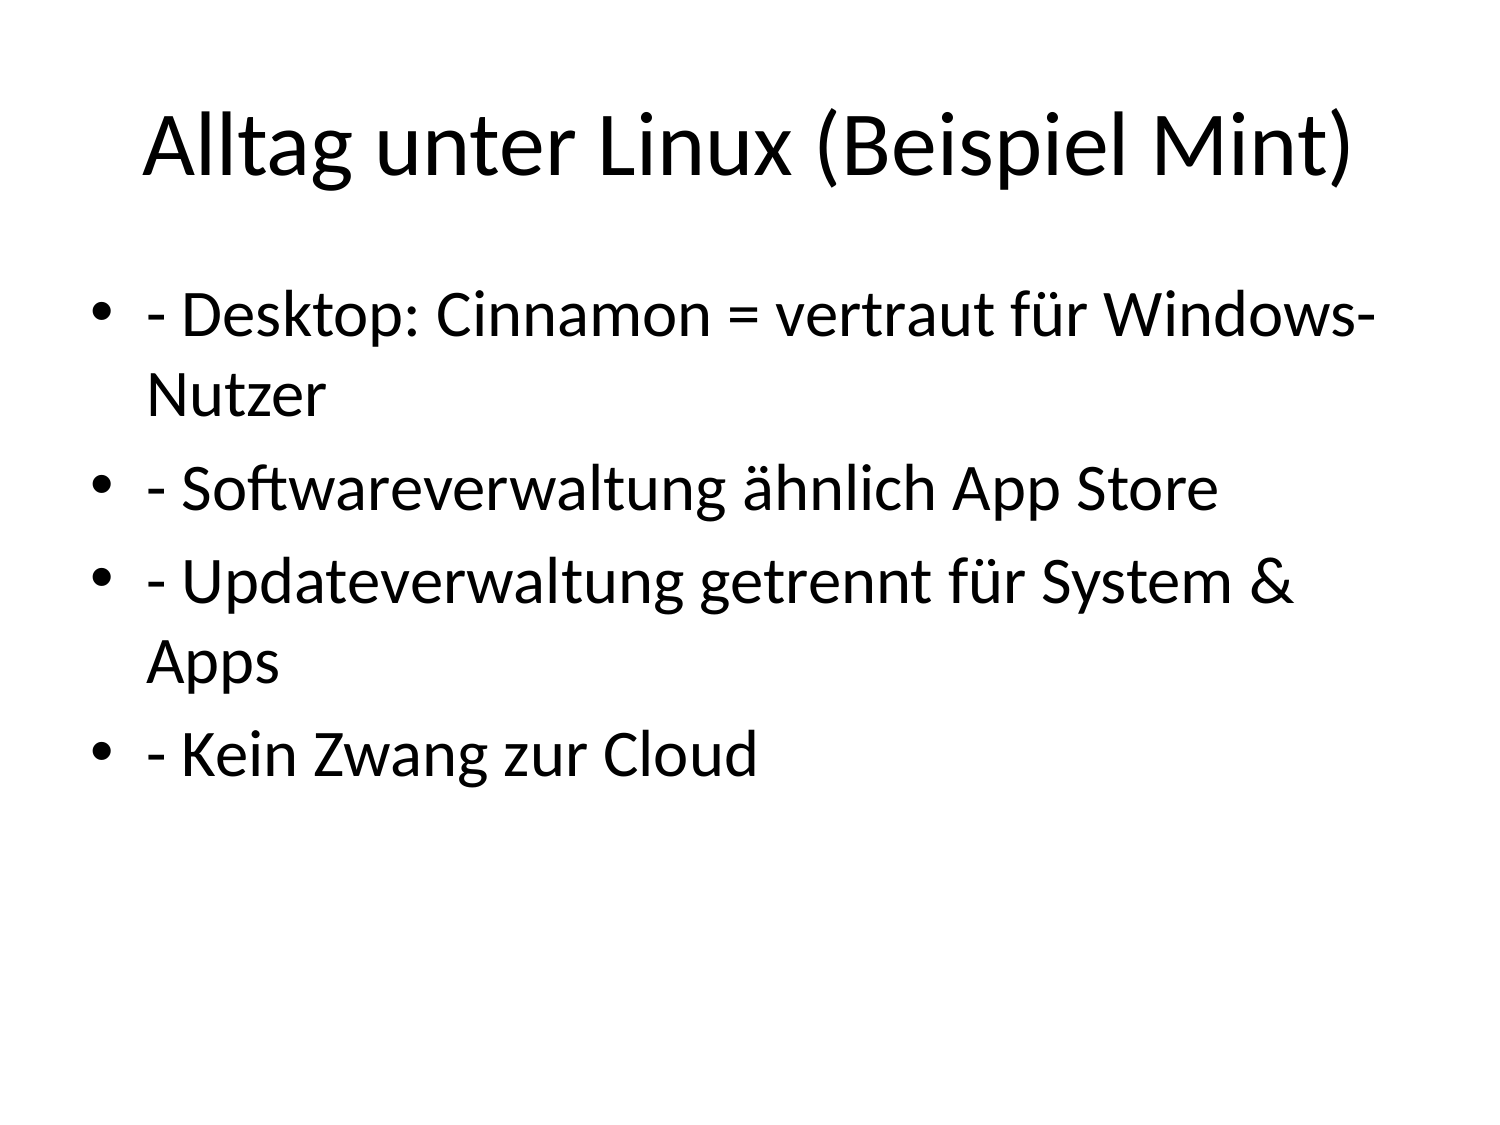

# Alltag unter Linux (Beispiel Mint)
- Desktop: Cinnamon = vertraut für Windows-Nutzer
- Softwareverwaltung ähnlich App Store
- Updateverwaltung getrennt für System & Apps
- Kein Zwang zur Cloud